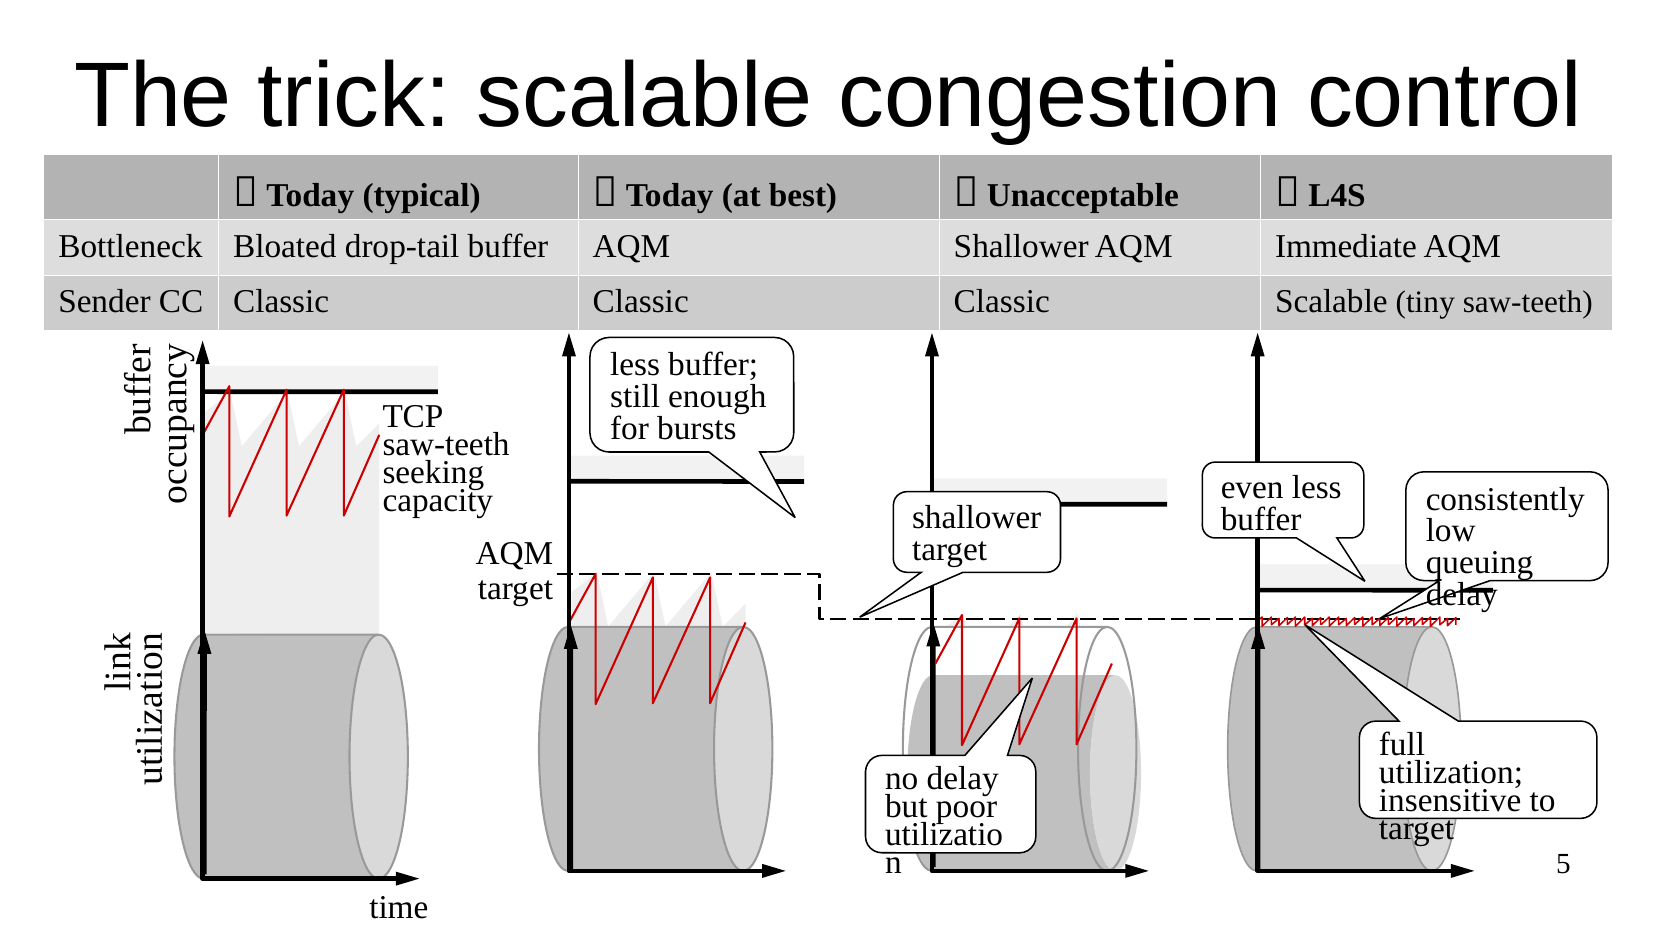

# The trick: scalable congestion control
| |  Today (typical) |  Today (at best) |  Unacceptable |  L4S |
| --- | --- | --- | --- | --- |
| Bottleneck | Bloated drop-tail buffer | AQM | Shallower AQM | Immediate AQM |
| Sender CC | Classic | Classic | Classic | Scalable (tiny saw-teeth) |
less buffer; still enough for bursts
buffer
occupancy
TCP
saw-teeth
seeking
capacity
even less buffer
consistently low queuing delay
shallower
target
AQM
target
link
utilization
full utilization; insensitive to target
no delay
but poor utilization
5
time